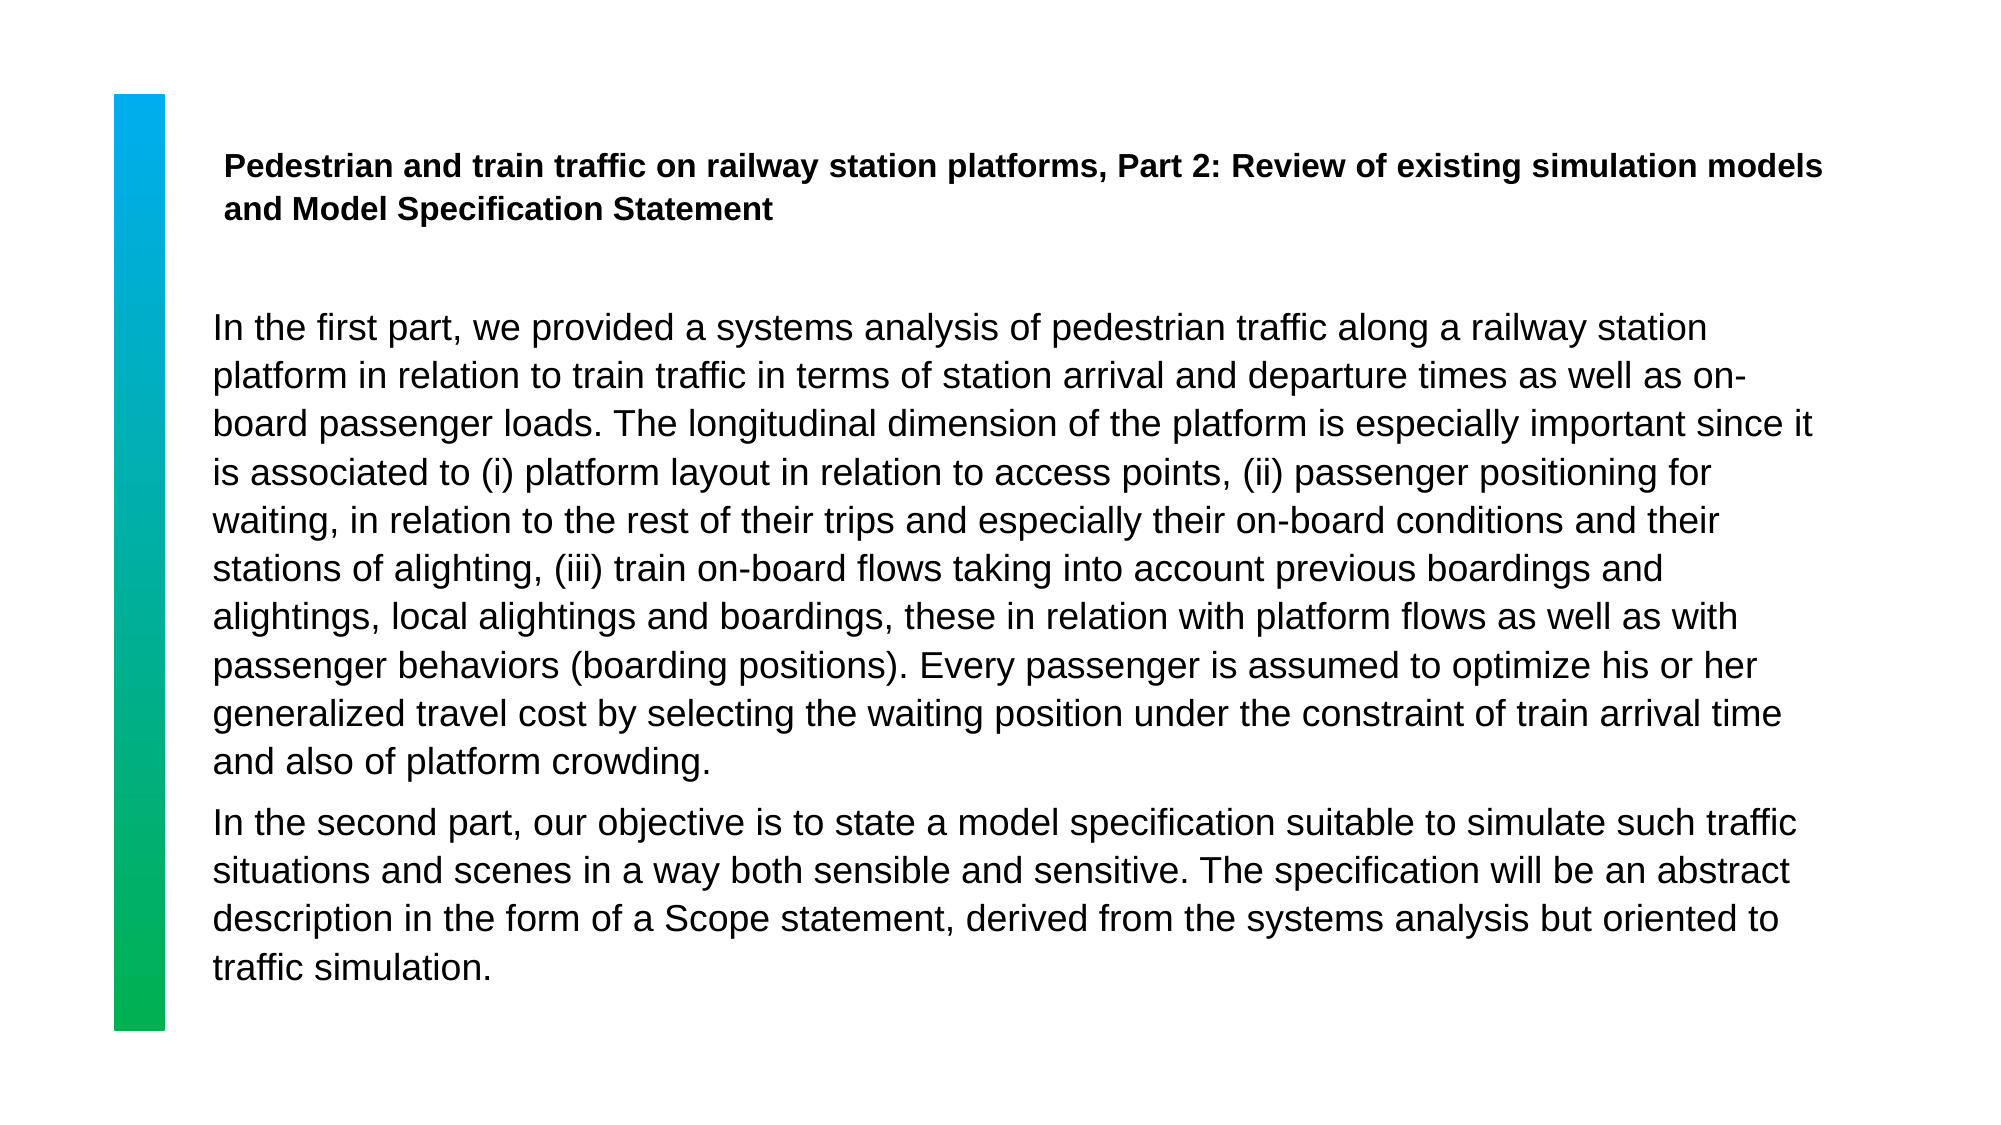

Pedestrian and train traffic on railway station platforms, Part 2: Review of existing simulation models and Model Specification Statement
In the first part, we provided a systems analysis of pedestrian traffic along a railway station platform in relation to train traffic in terms of station arrival and departure times as well as on-board passenger loads. The longitudinal dimension of the platform is especially important since it is associated to (i) platform layout in relation to access points, (ii) passenger positioning for waiting, in relation to the rest of their trips and especially their on-board conditions and their stations of alighting, (iii) train on-board flows taking into account previous boardings and alightings, local alightings and boardings, these in relation with platform flows as well as with passenger behaviors (boarding positions). Every passenger is assumed to optimize his or her generalized travel cost by selecting the waiting position under the constraint of train arrival time and also of platform crowding.
In the second part, our objective is to state a model specification suitable to simulate such traffic situations and scenes in a way both sensible and sensitive. The specification will be an abstract description in the form of a Scope statement, derived from the systems analysis but oriented to traffic simulation.